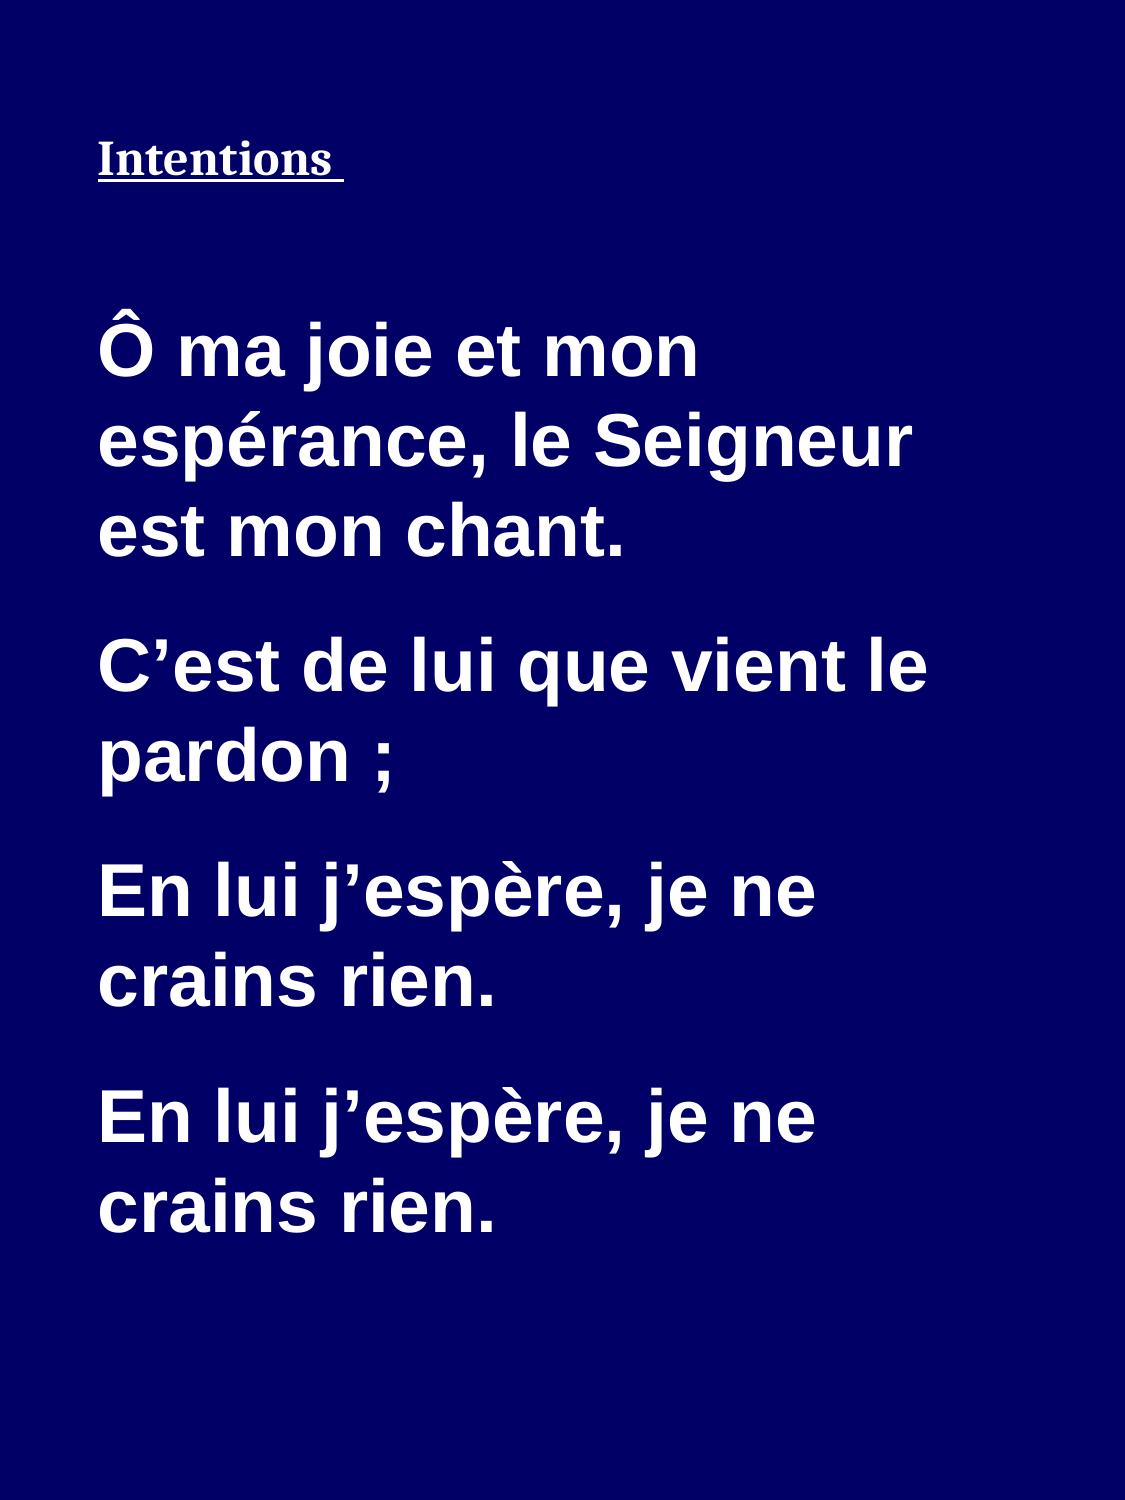

Intentions
Ô ma joie et mon espérance, le Seigneur est mon chant.
C’est de lui que vient le pardon ;
En lui j’espère, je ne crains rien.
En lui j’espère, je ne crains rien.